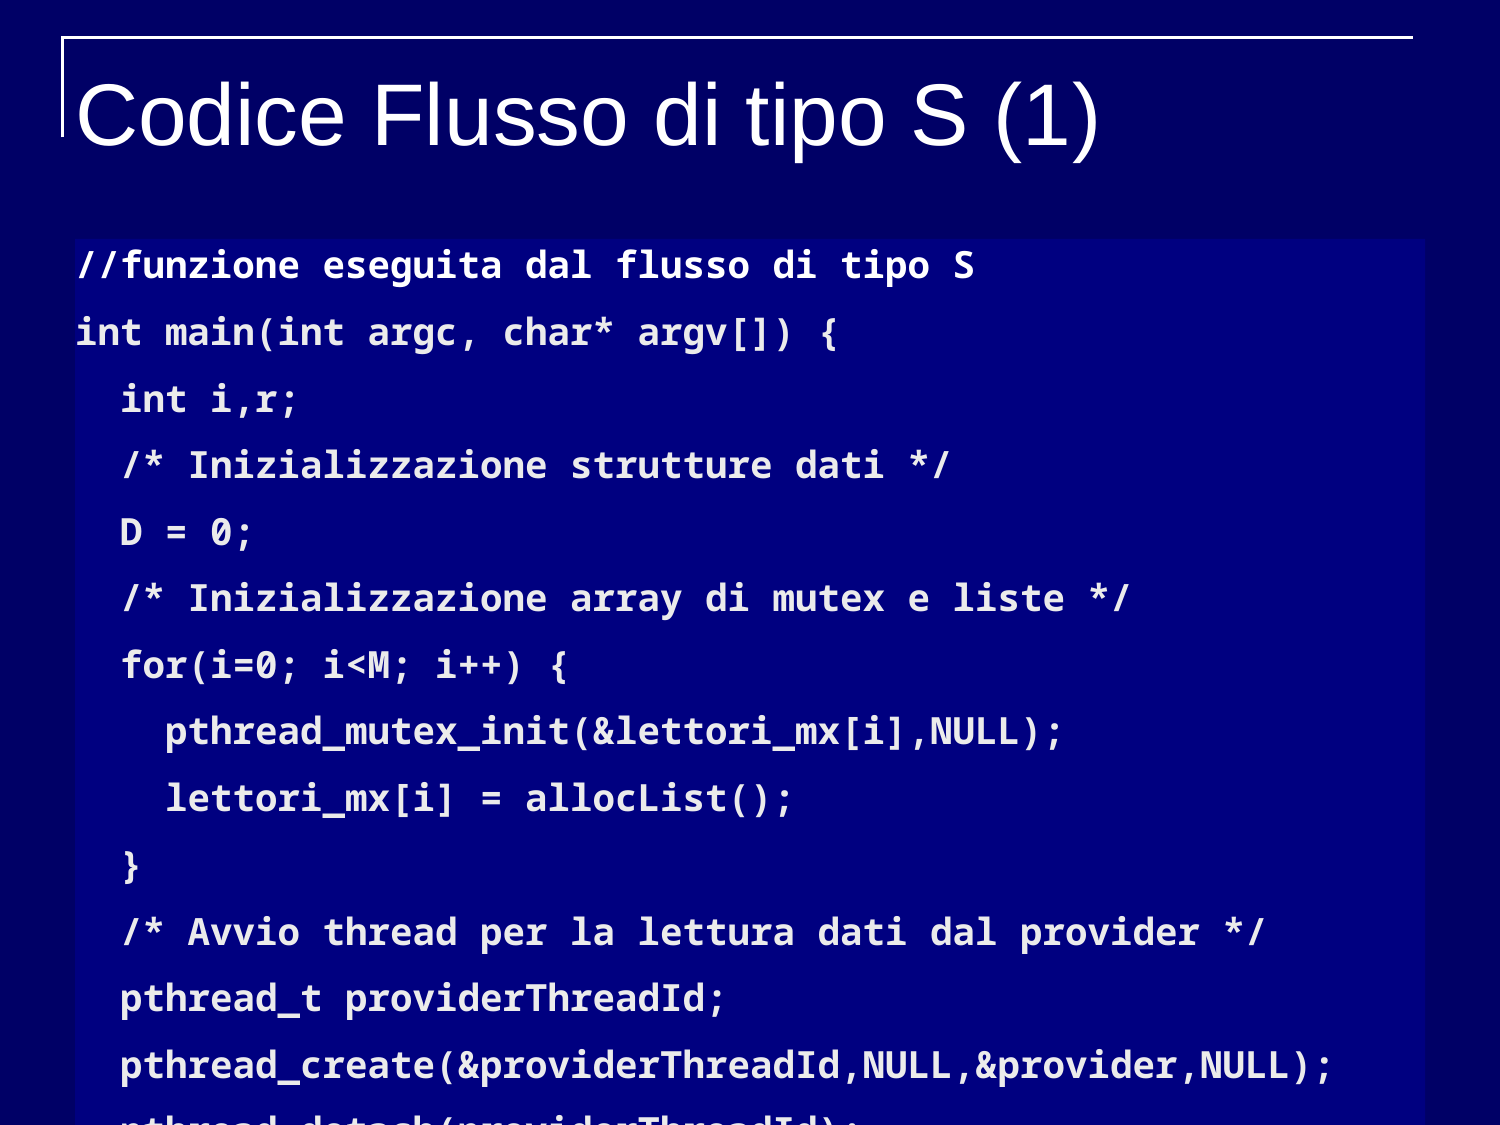

# Codice Flusso di tipo S (1)
//funzione eseguita dal flusso di tipo S
int main(int argc, char* argv[]) {
 int i,r;
 /* Inizializzazione strutture dati */
 D = 0;
 /* Inizializzazione array di mutex e liste */
 for(i=0; i<M; i++) {
 pthread_mutex_init(&lettori_mx[i],NULL);
 lettori_mx[i] = allocList();
 }
 /* Avvio thread per la lettura dati dal provider */
 pthread_t providerThreadId;
 pthread_create(&providerThreadId,NULL,&provider,NULL);
 pthread_detach(providerThreadId);